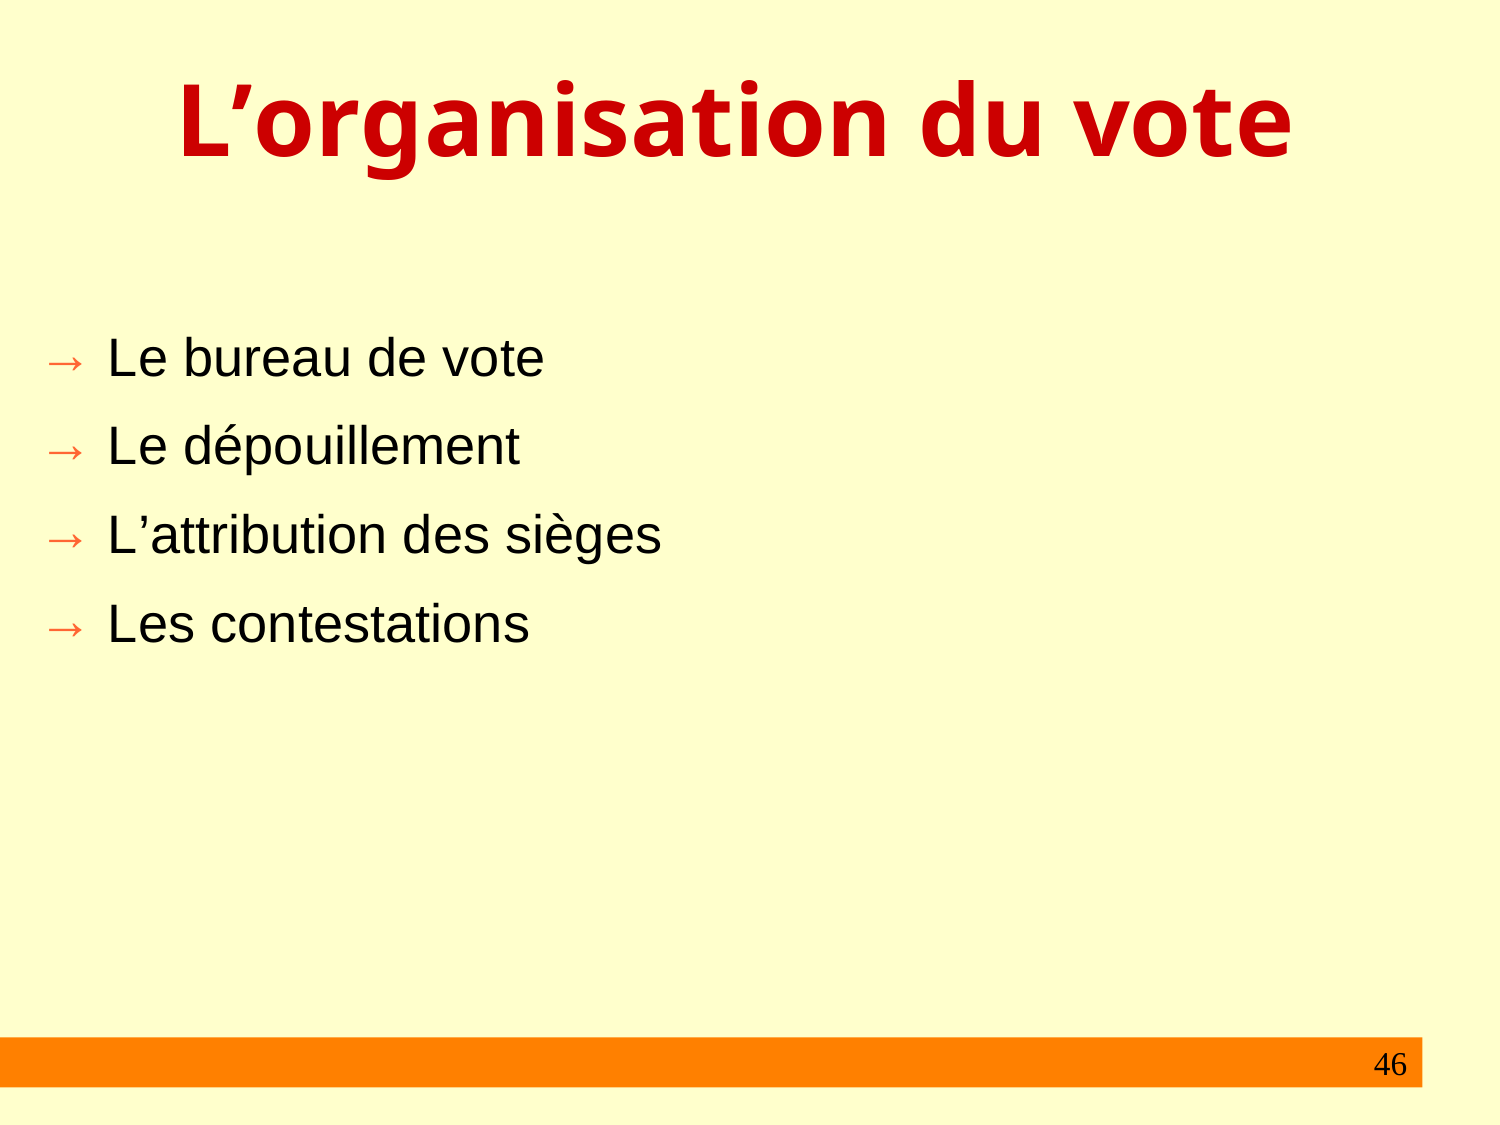

# L’organisation du vote
 Le bureau de vote
 Le dépouillement
 L’attribution des sièges
 Les contestations